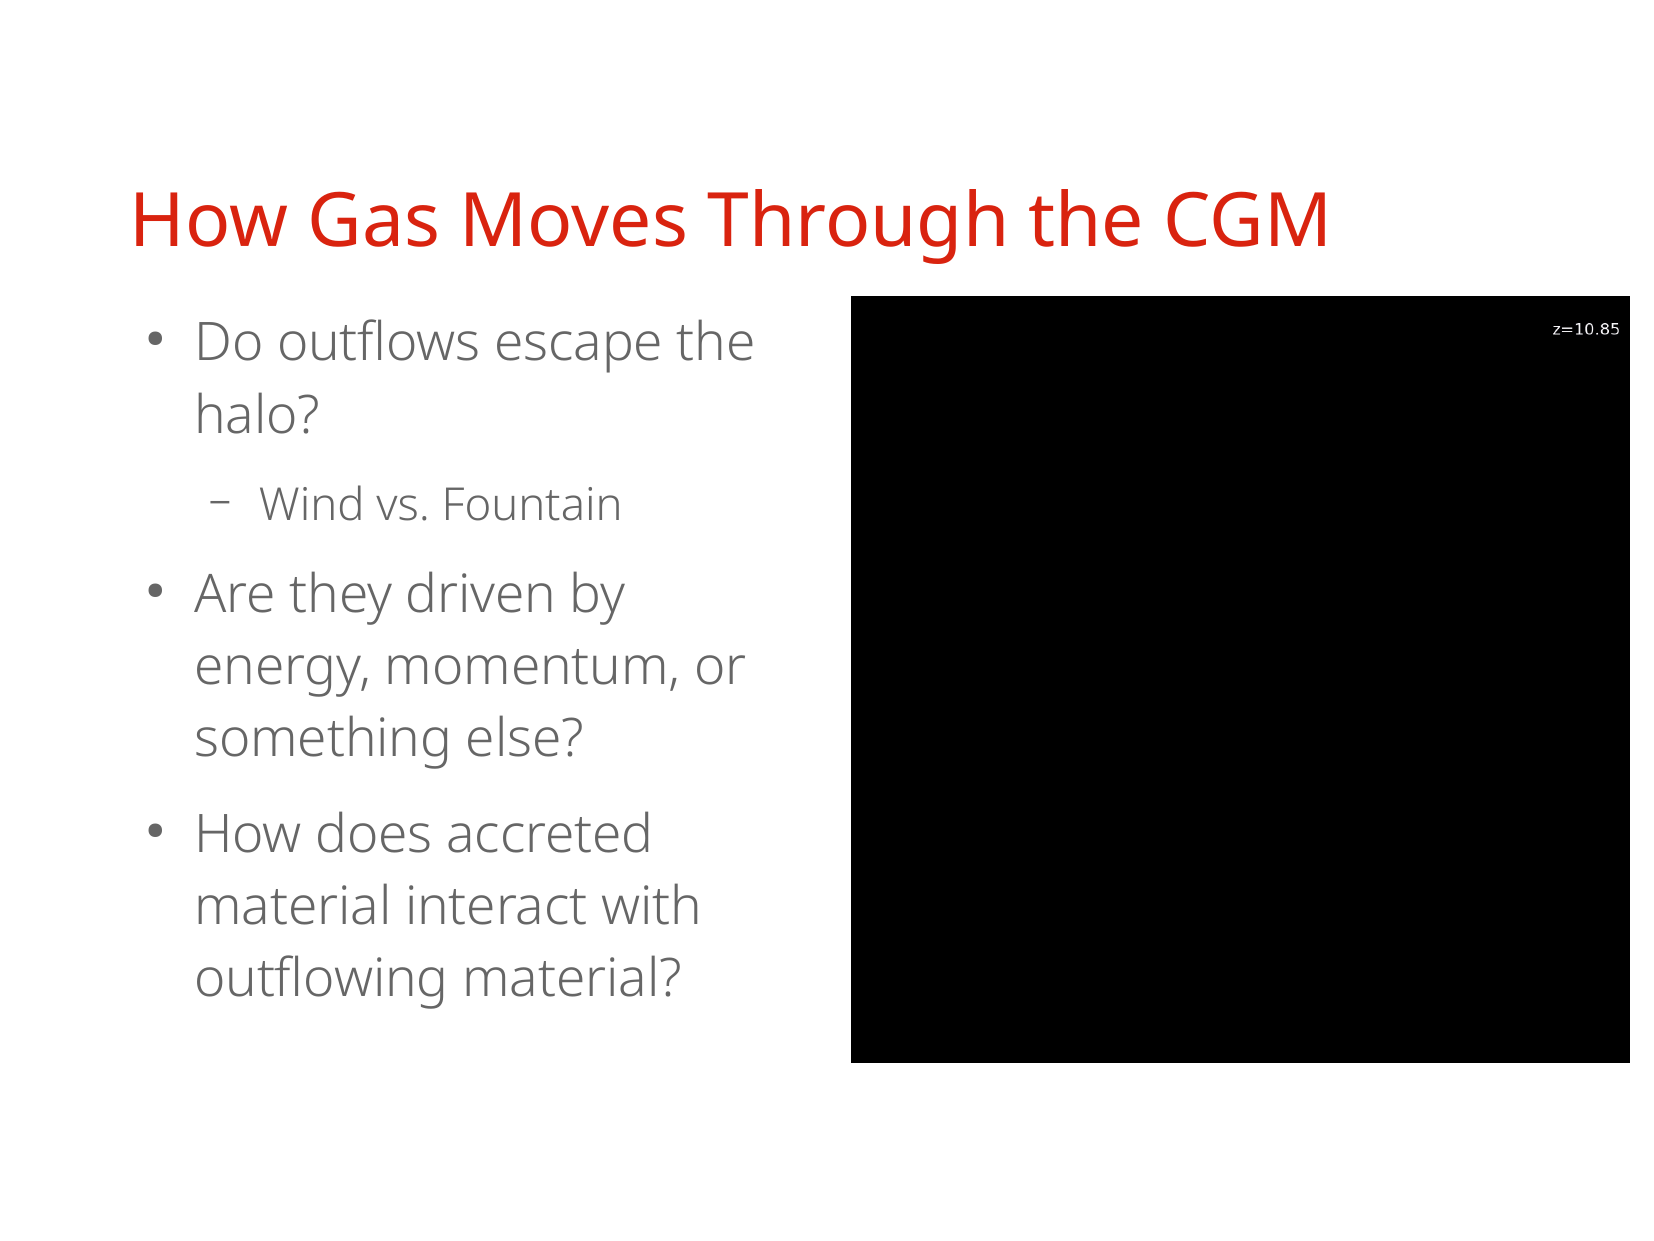

# How Gas Moves Through the CGM
Do outflows escape the halo?
Wind vs. Fountain
Are they driven by energy, momentum, or something else?
How does accreted material interact with outflowing material?